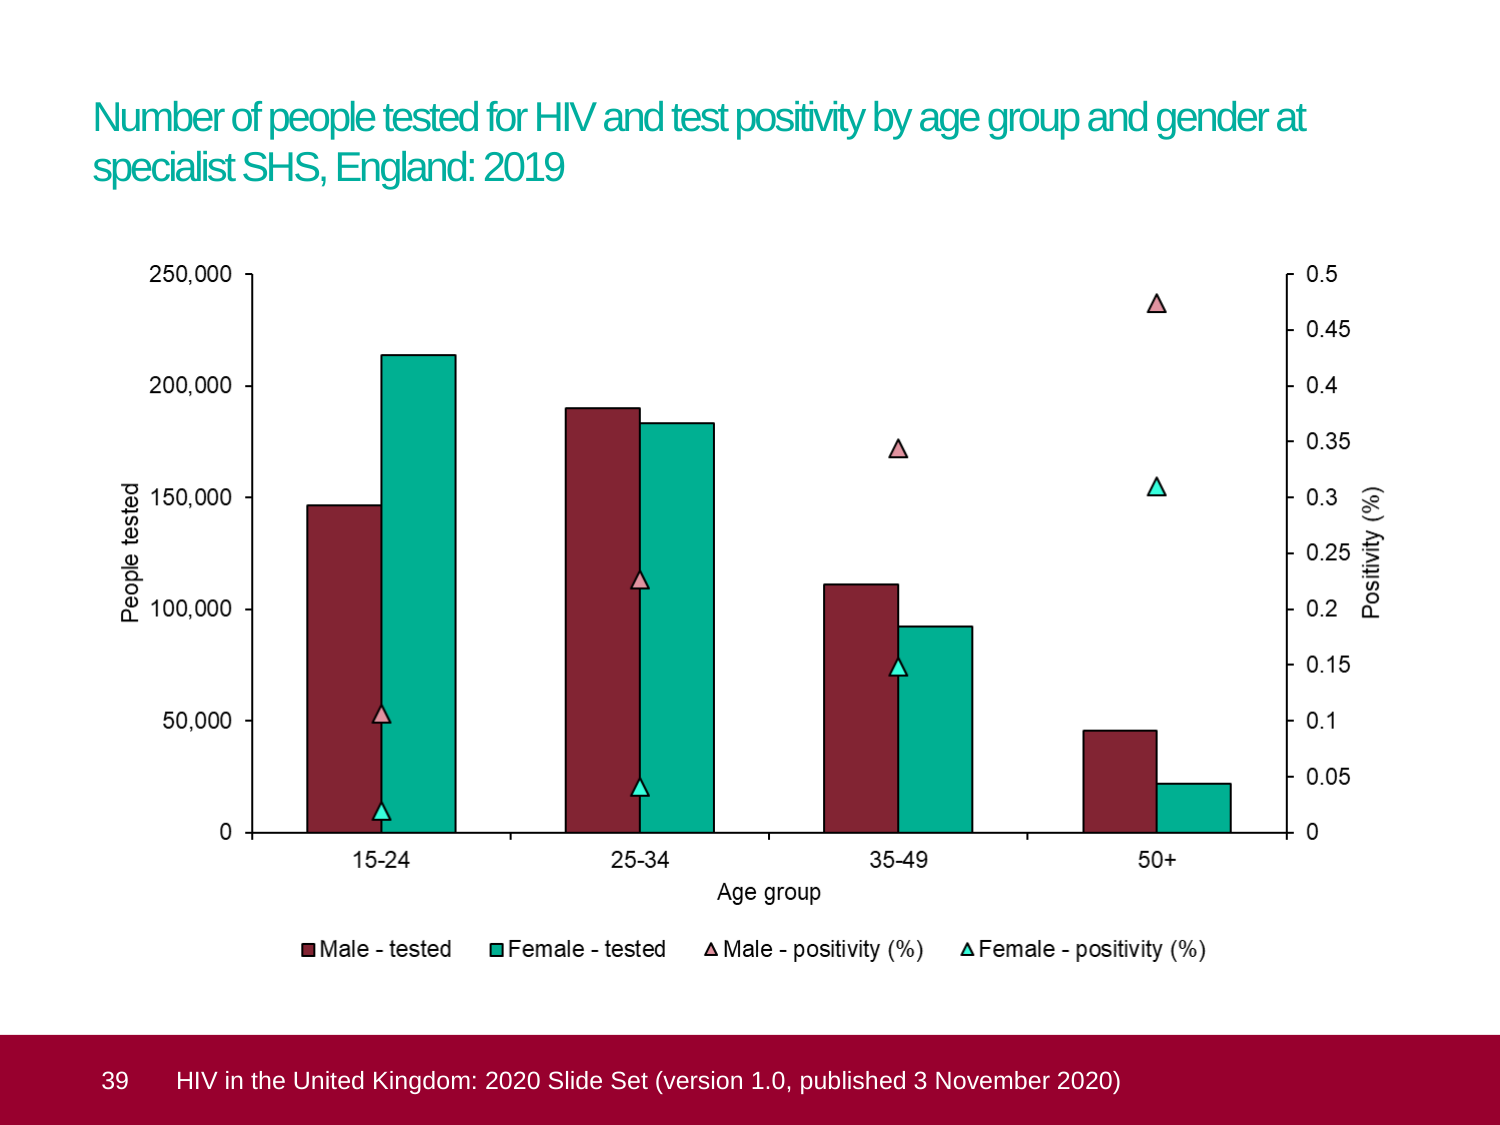

# Number of people tested for HIV and test positivity by age group and gender at specialist SHS, England: 2019
 39
HIV in the United Kingdom: 2020 Slide Set (version 1.0, published 3 November 2020)